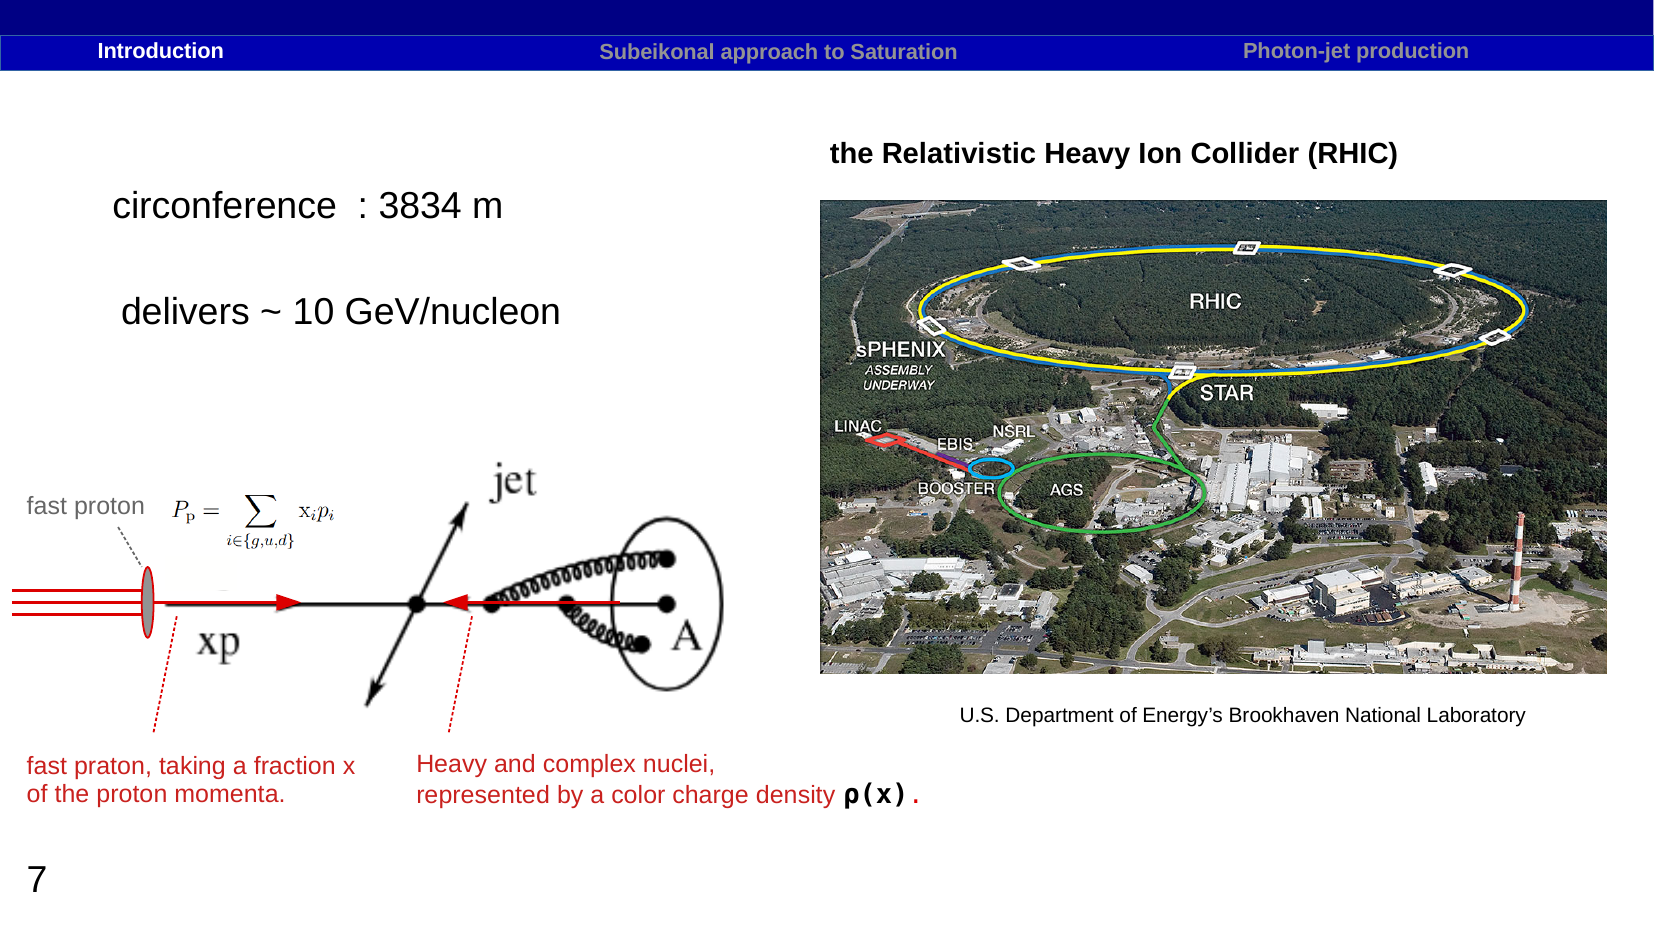

Introduction
Photon-jet production
Subeikonal approach to Saturation
the Relativistic Heavy Ion Collider (RHIC)
	circonference : 3834 m
delivers ~ 10 GeV/nucleon
fast proton
U.S. Department of Energy’s Brookhaven National Laboratory
Heavy and complex nuclei,
represented by a color charge density ρ(x).
fast praton, taking a fraction x
of the proton momenta.